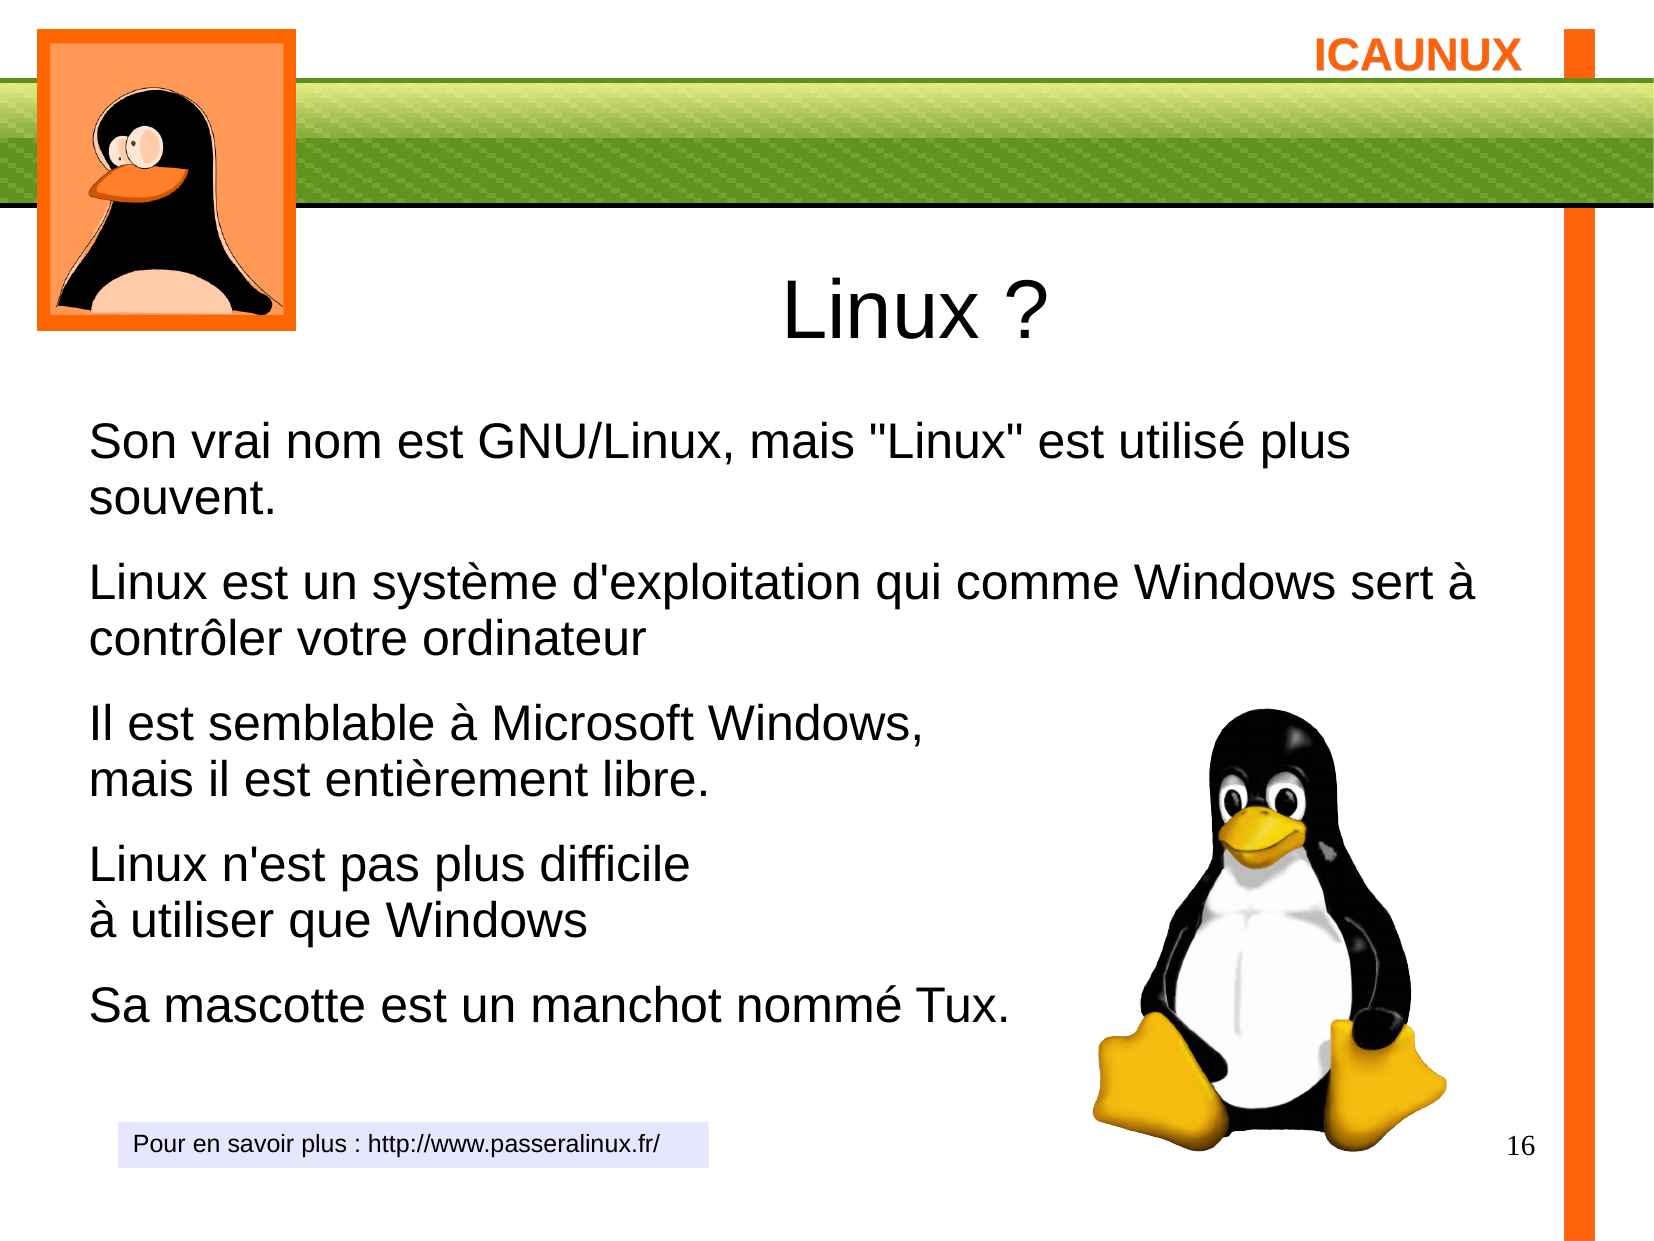

# Linux ?
Son vrai nom est GNU/Linux, mais "Linux" est utilisé plus souvent.
Linux est un système d'exploitation qui comme Windows sert à contrôler votre ordinateur
Il est semblable à Microsoft Windows,
mais il est entièrement libre.
Linux n'est pas plus difficile
à utiliser que Windows
Sa mascotte est un manchot nommé Tux.
Pour en savoir plus : http://www.passeralinux.fr/
16